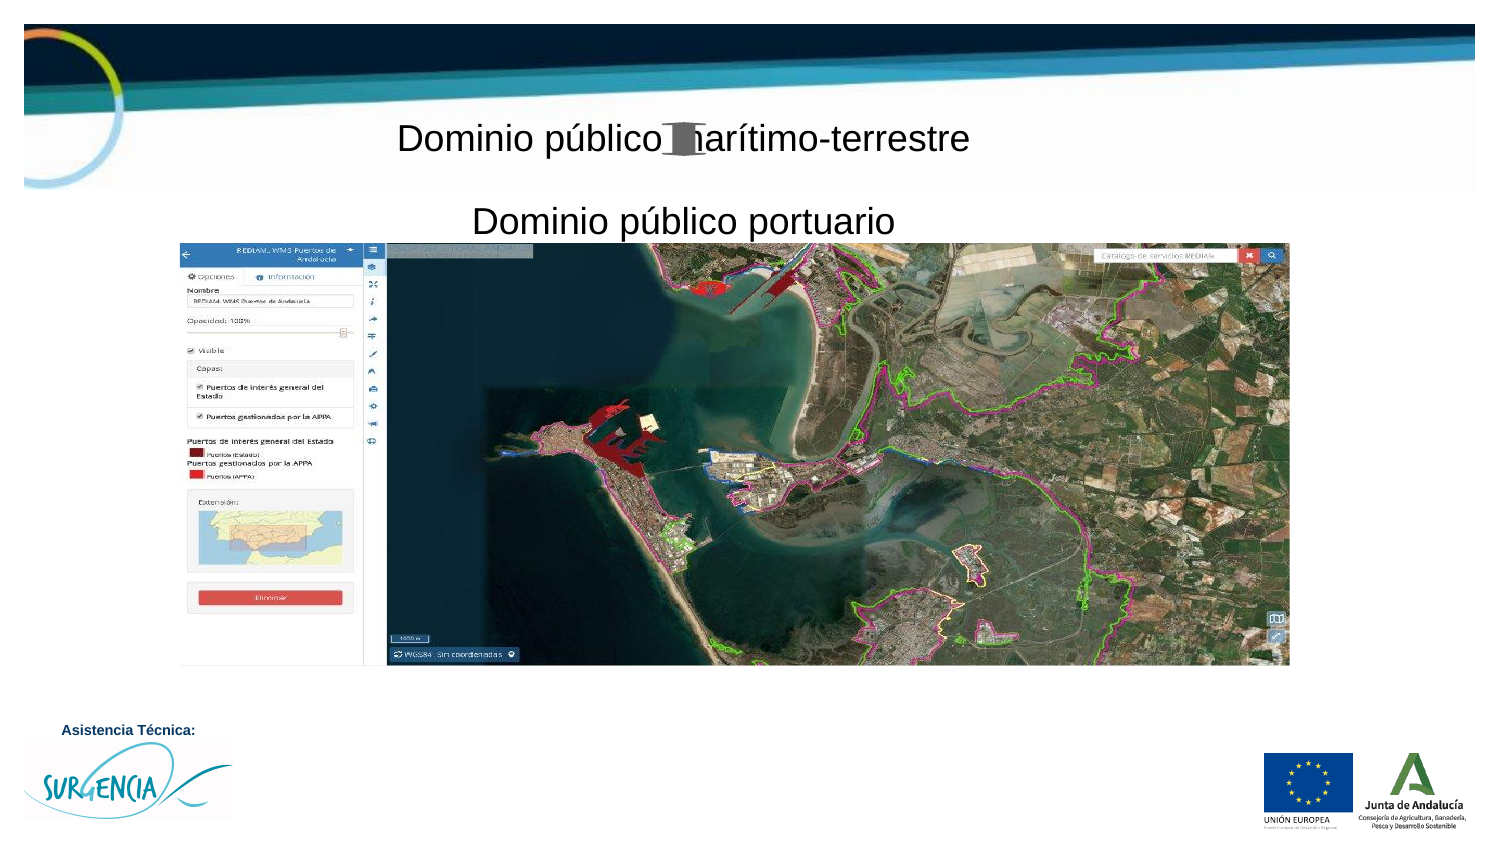

Asistencia Técnica:
# Dominio público marítimo-terrestre Dominio público portuario